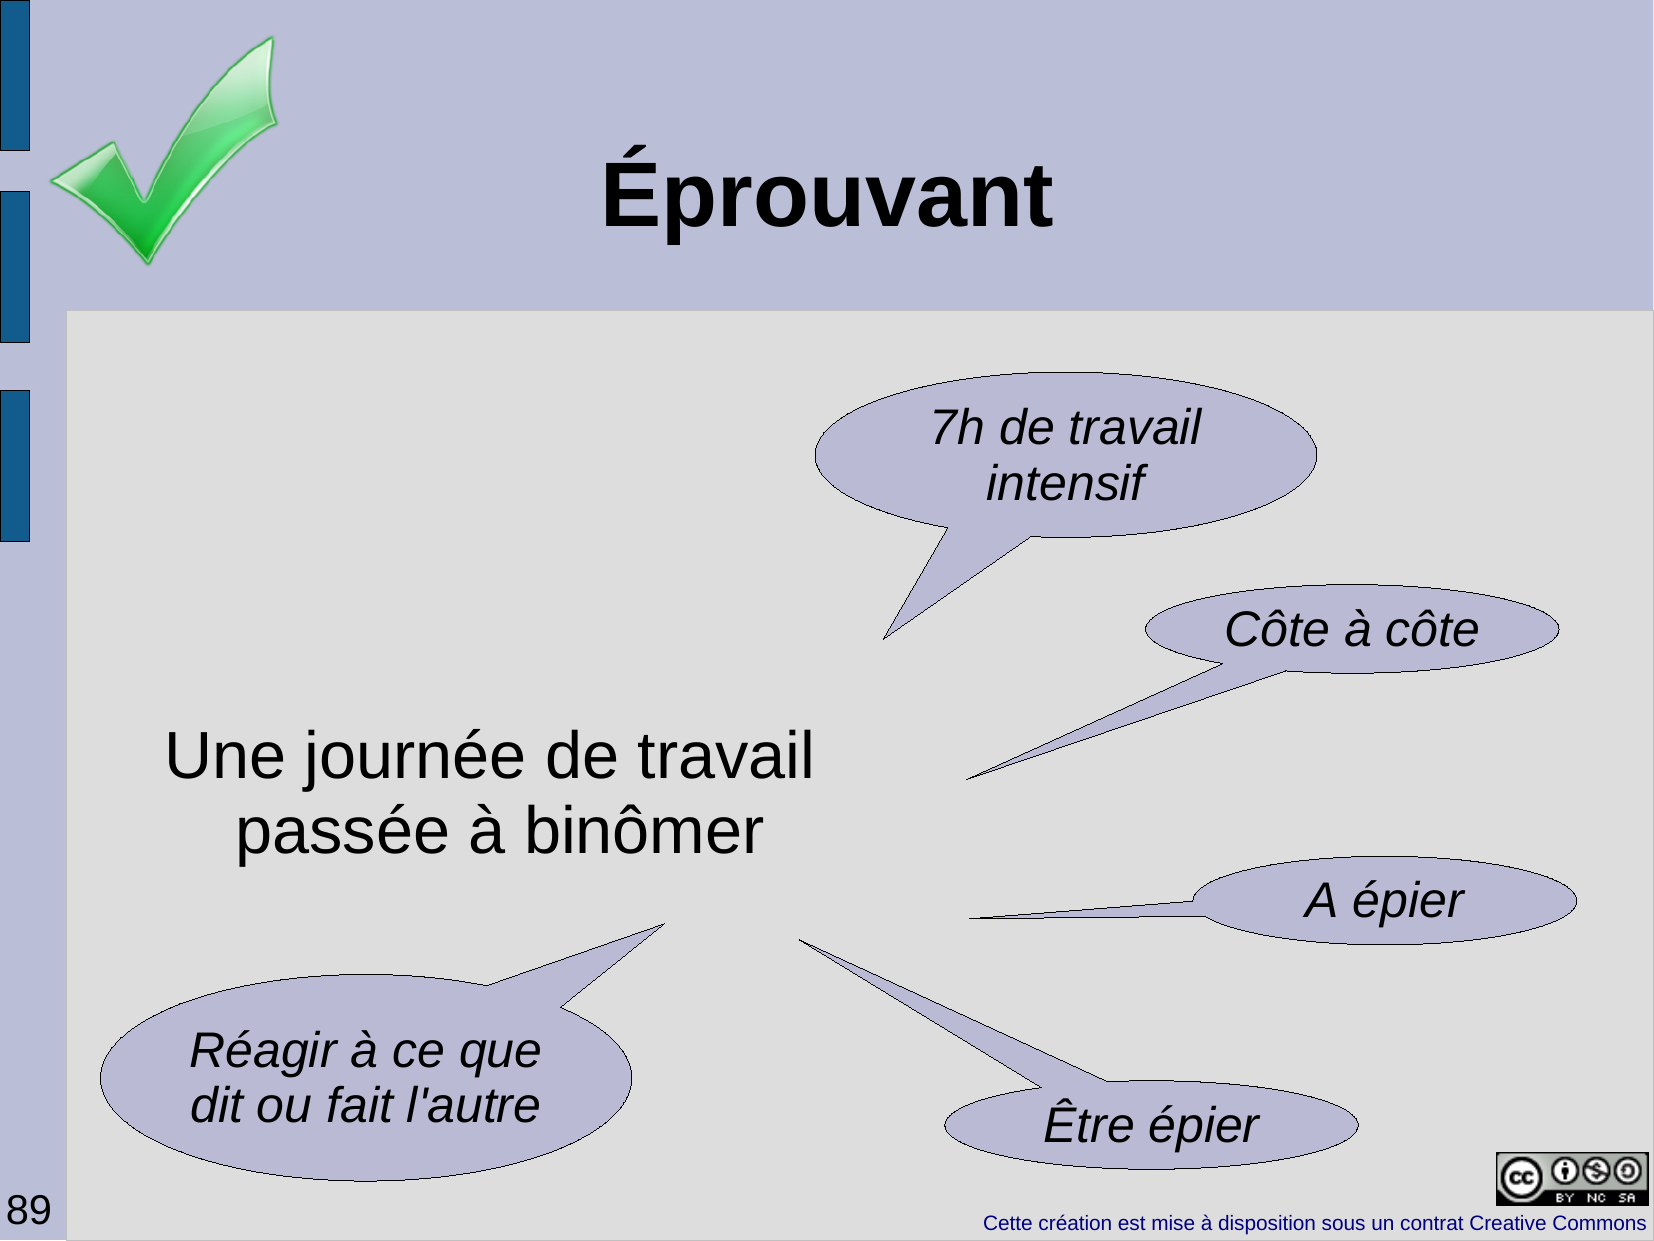

# Éprouvant
Une journée de travail
passée à binômer
7h de travail
intensif
Côte à côte
A épier
Réagir à ce que dit ou fait l'autre
Être épier